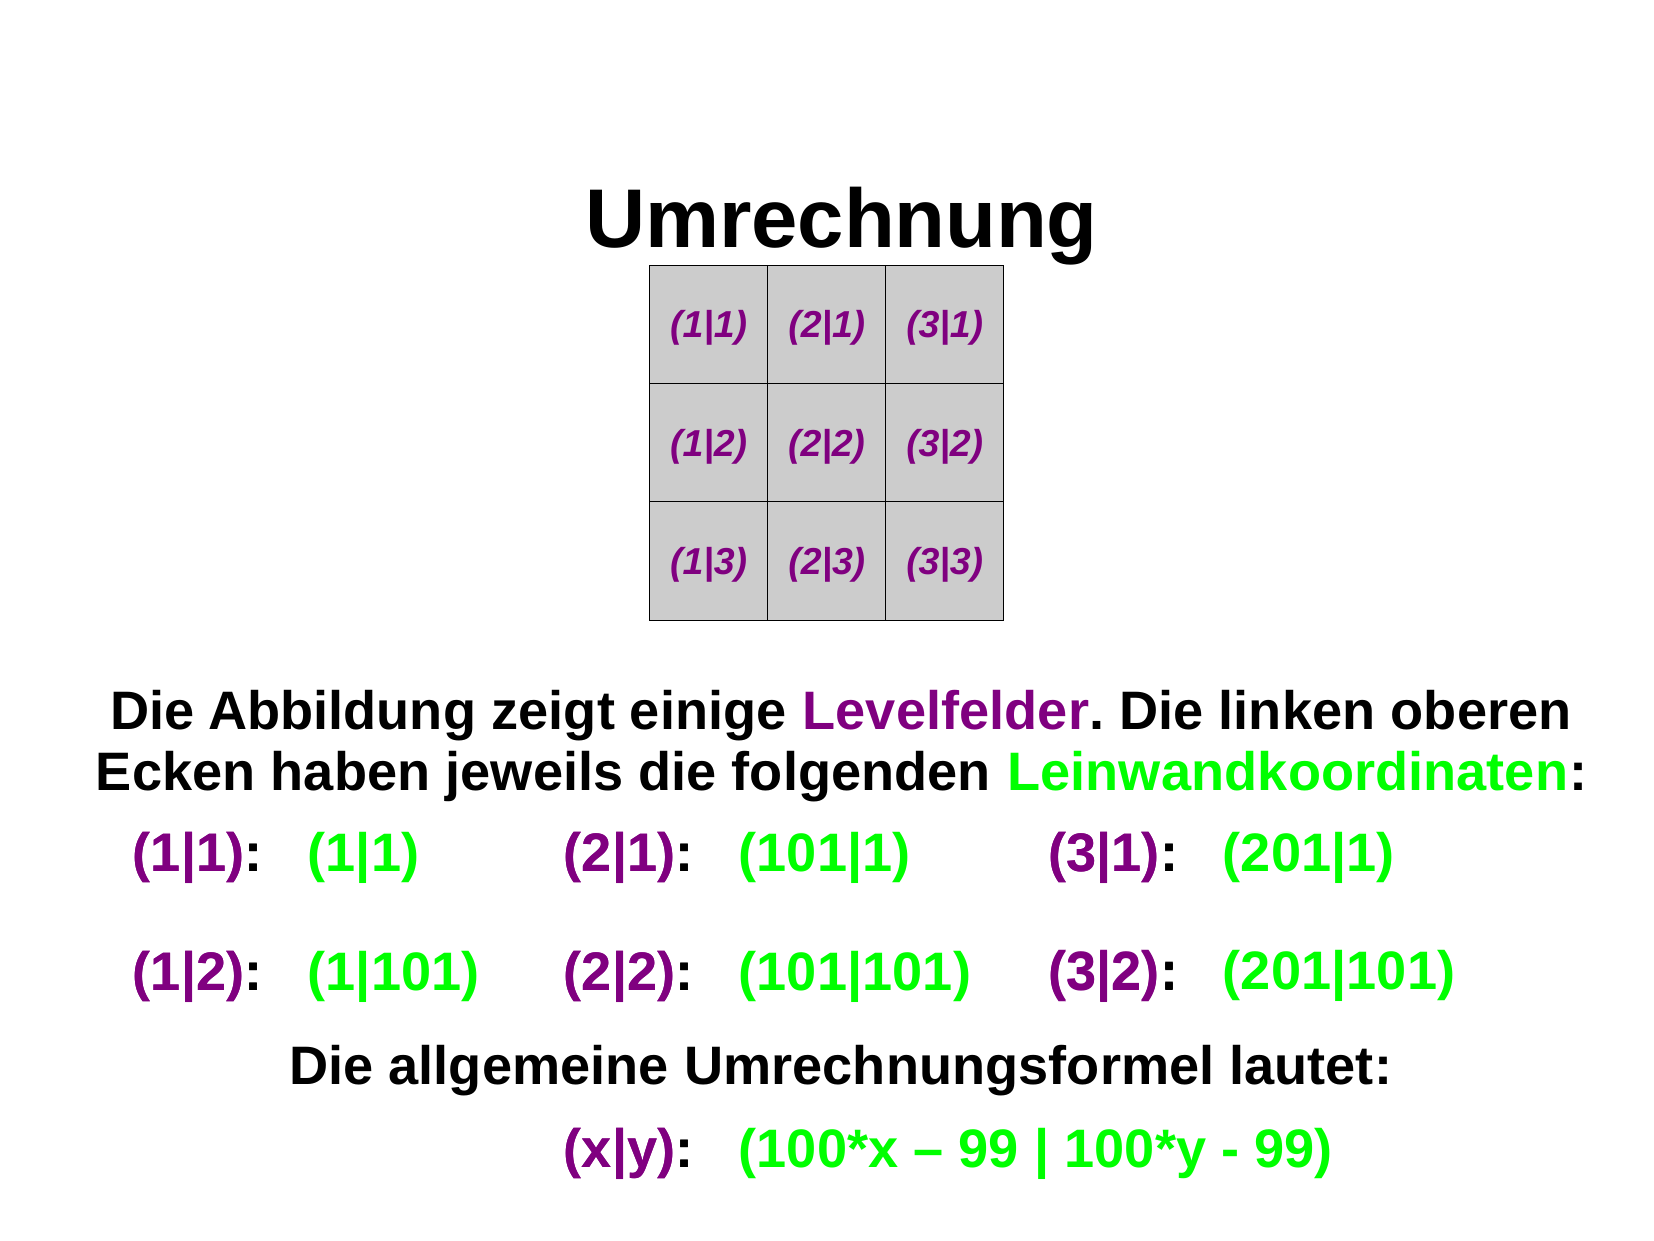

Umrechnung
(3|1)
(1|1)
(2|1)
(1|2)
(3|2)
(2|2)
(1|3)
(2|3)
(3|3)
Die Abbildung zeigt einige Levelfelder. Die linken oberen Ecken haben jeweils die folgenden Leinwandkoordinaten:
(3|1): (201|1)
(1|1): (1|1)
(2|1): (1|1)
(3|1): (1|1)
(1|1): (1|1)
(2|1): (101|1)
(3|2): (201|101)
(1|2): (1|1)
(2|2): (1|1)
(3|2): (1|1)
(1|2): (1|101)
(2|2): (101|101)
Die allgemeine Umrechnungsformel lautet:
(x|y): (1|1)
(x|y): (100*x – 99 | 100*y - 99)